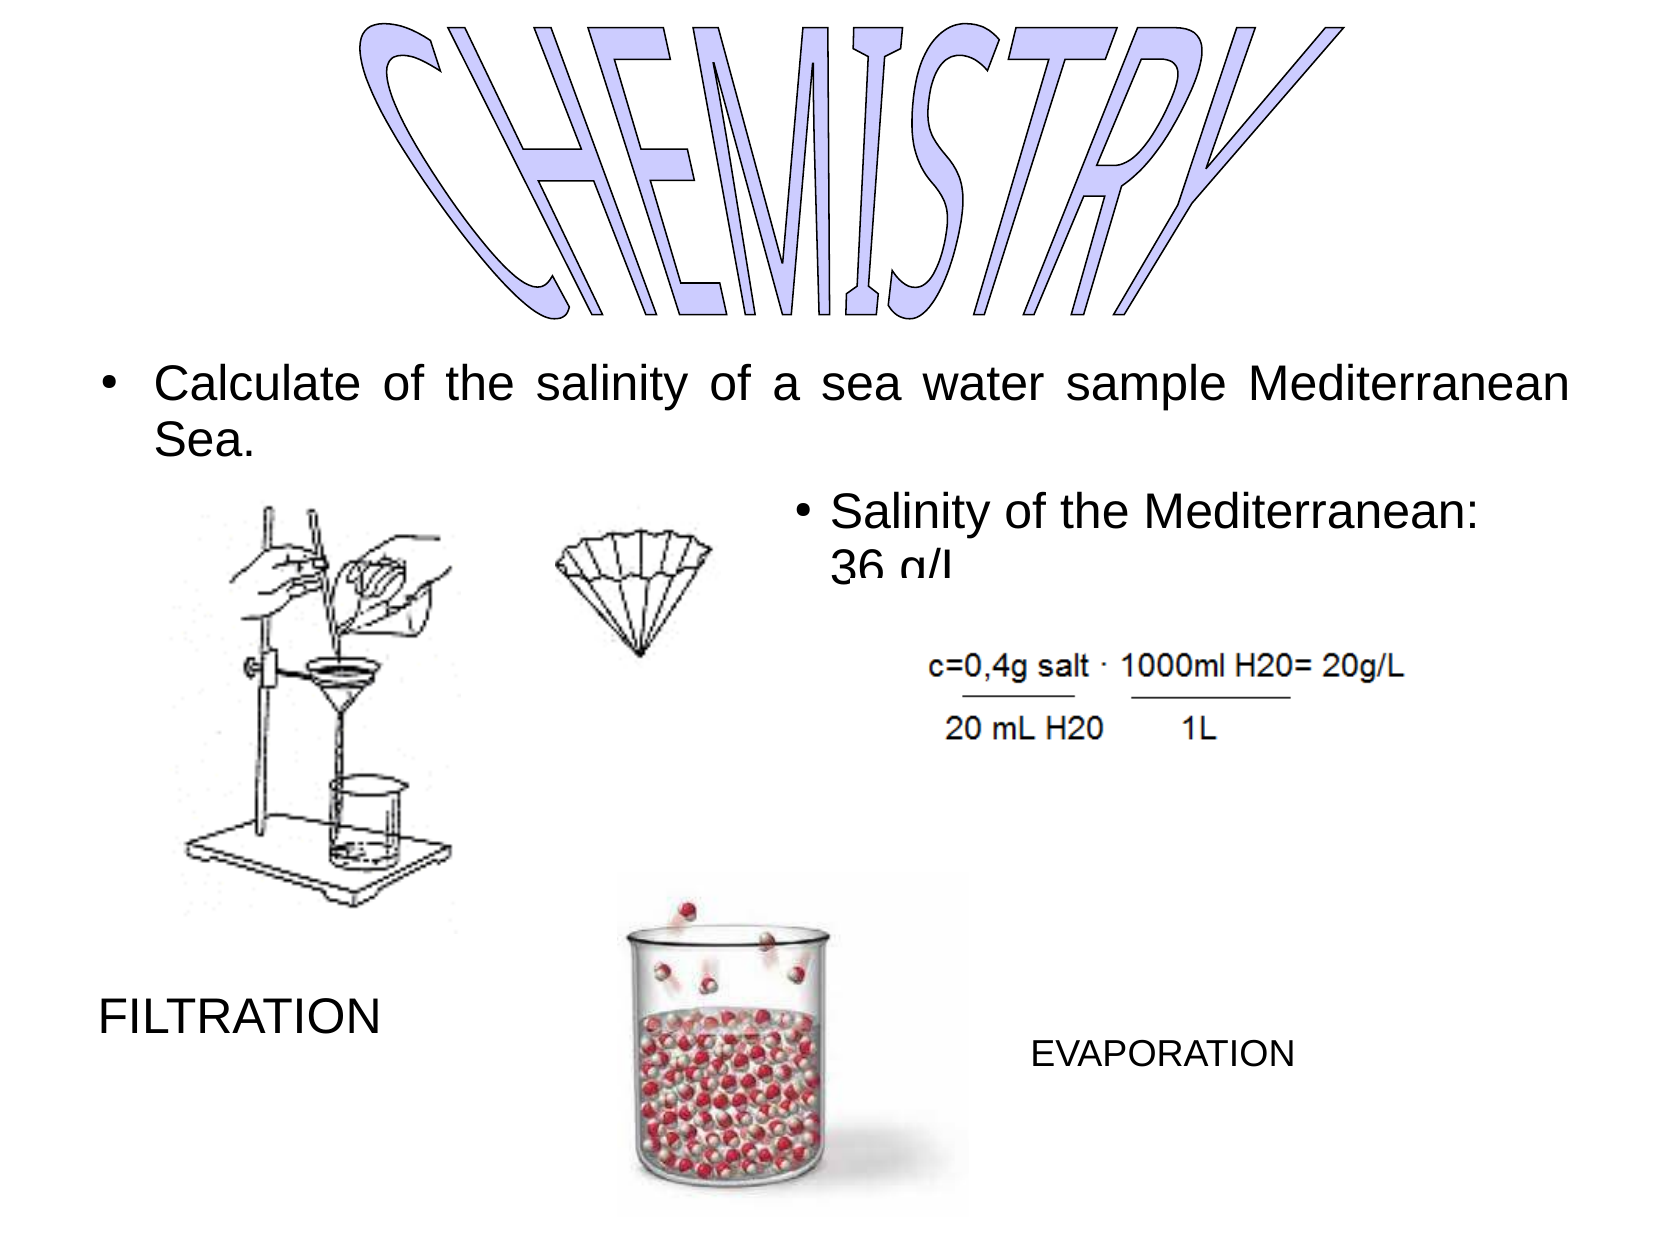

CHEMISTRY
# Calculate of the salinity of a sea water sample Mediterranean Sea.
Salinity of the Mediterranean:
36 g/L
FILTRATION
EVAPORATION